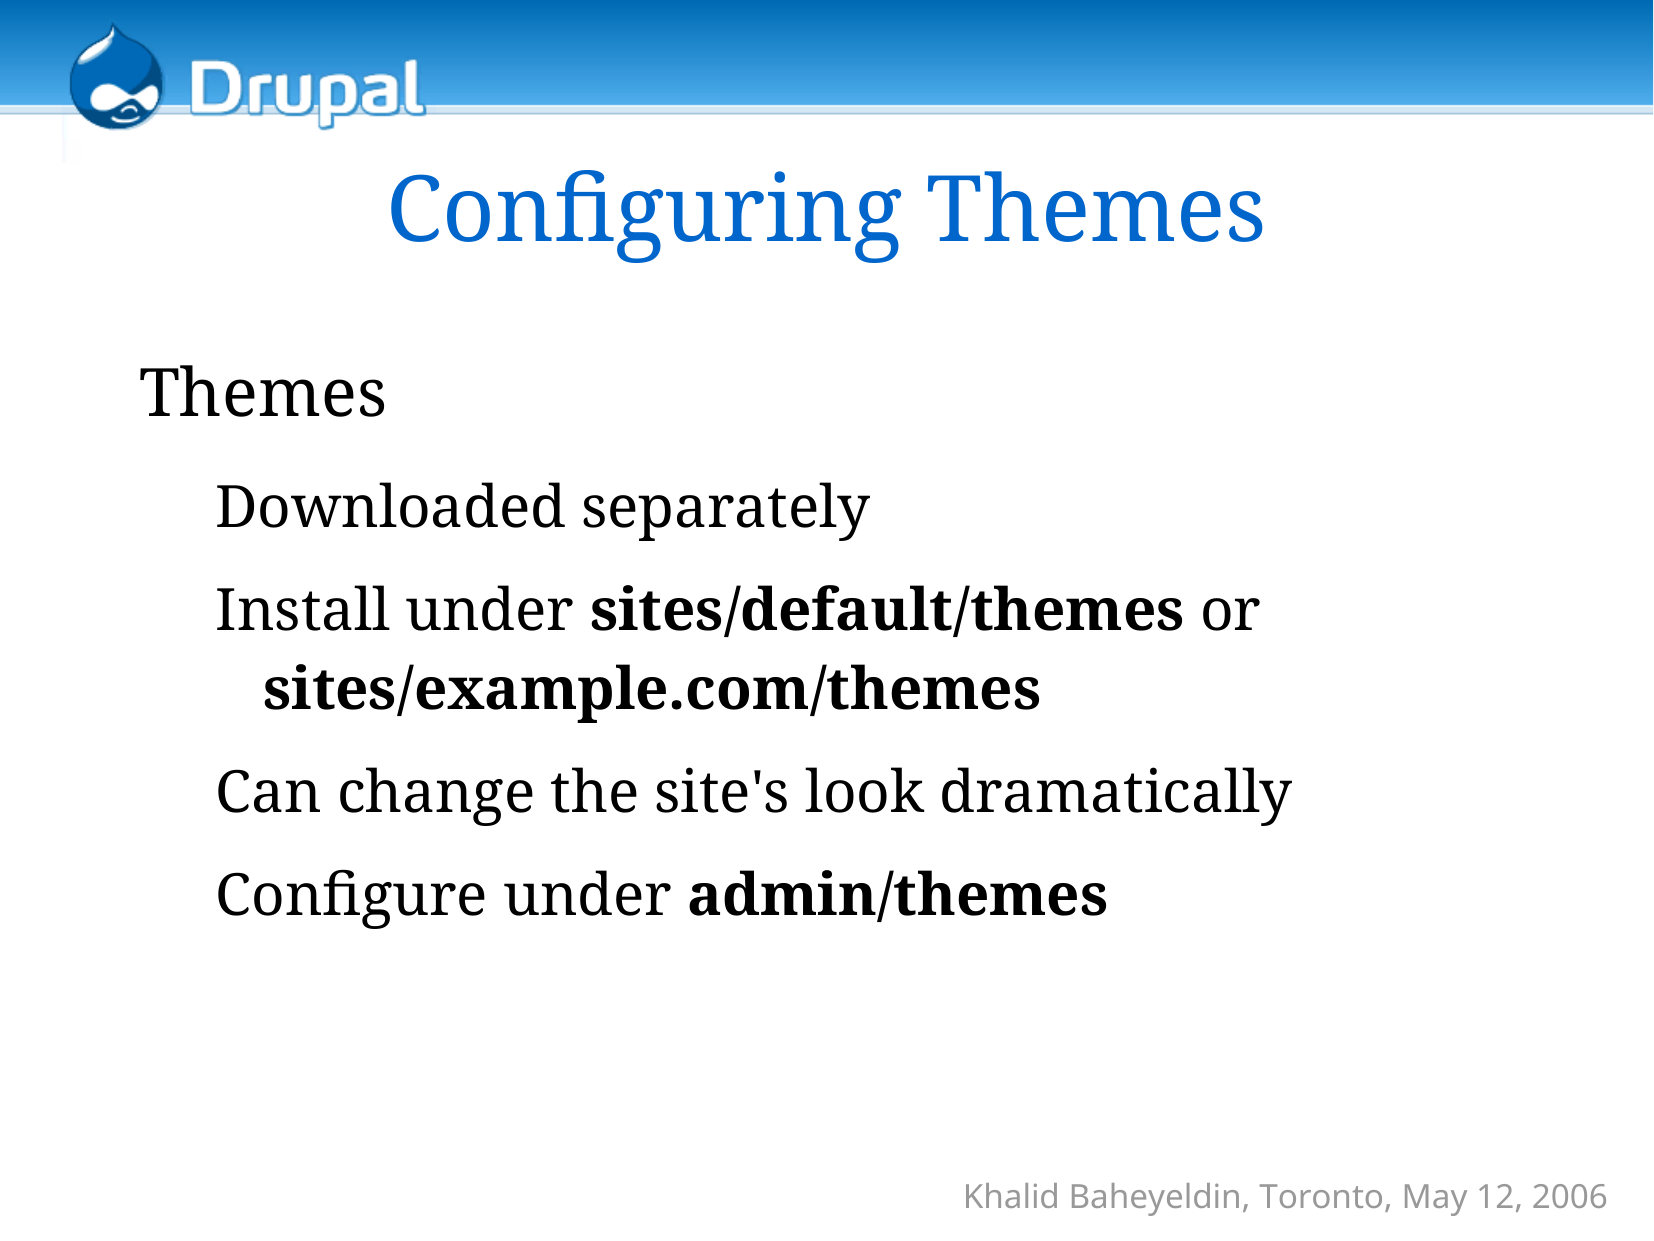

# Configuring Themes
Themes
Downloaded separately
Install under sites/default/themes or sites/example.com/themes
Can change the site's look dramatically
Configure under admin/themes